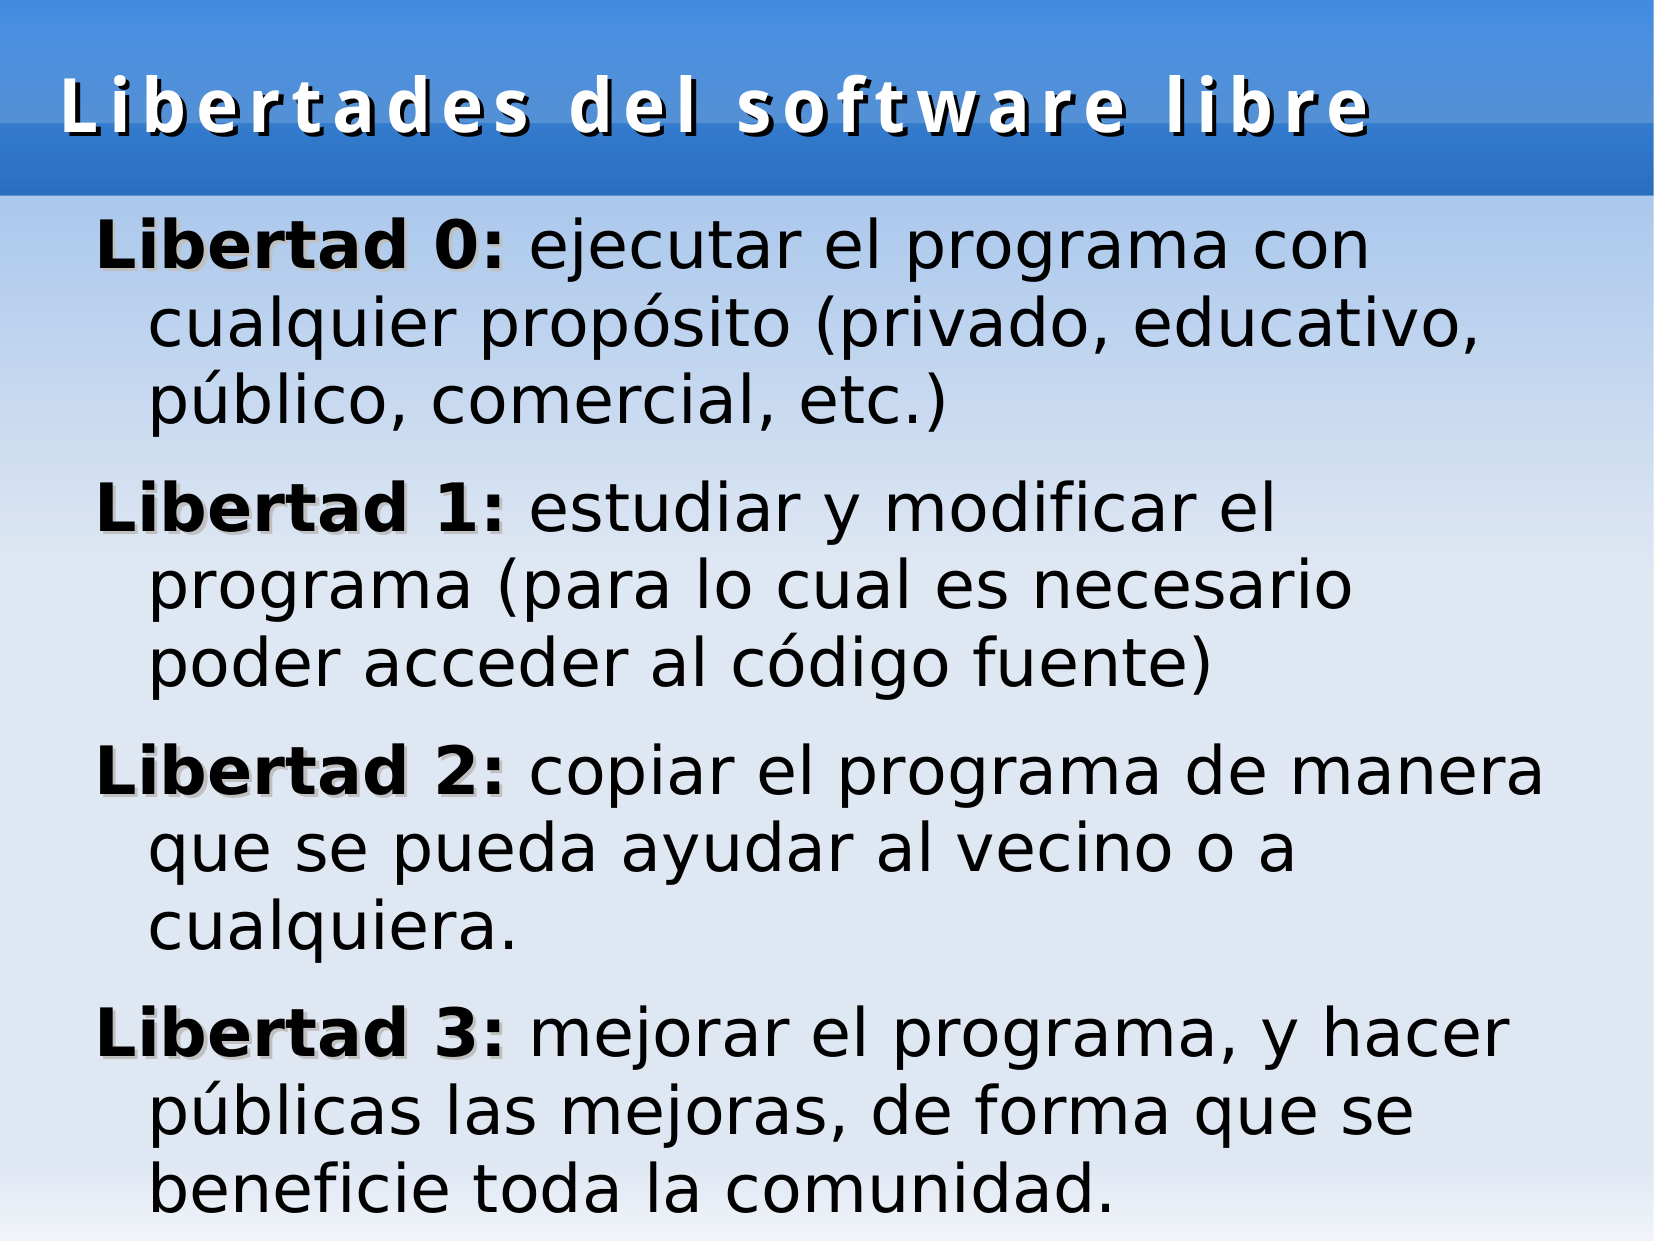

# Libertades del software libre
Libertad 0: ejecutar el programa con cualquier propósito (privado, educativo, público, comercial, etc.)
Libertad 1: estudiar y modificar el programa (para lo cual es necesario poder acceder al código fuente)
Libertad 2: copiar el programa de manera que se pueda ayudar al vecino o a cualquiera.
Libertad 3: mejorar el programa, y hacer públicas las mejoras, de forma que se beneficie toda la comunidad.